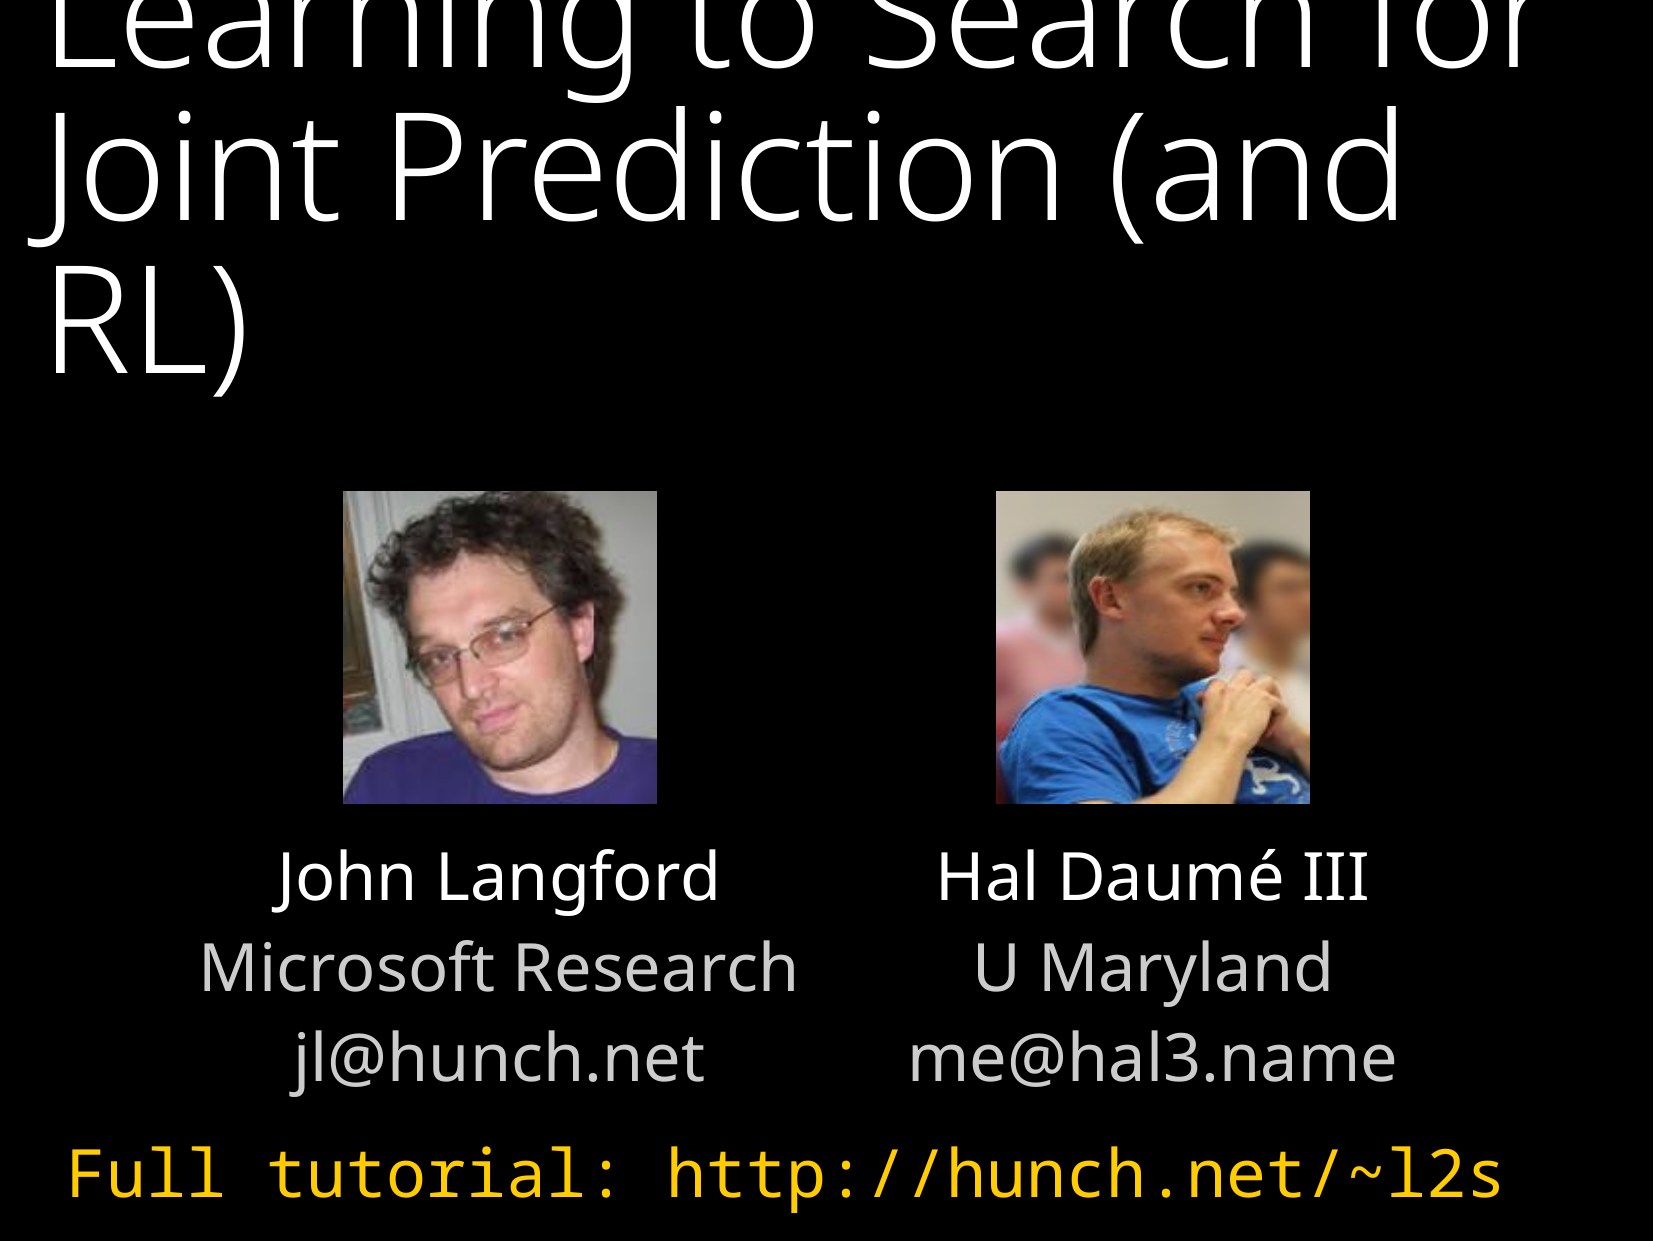

# Learning to Search for Joint Prediction (and RL)
John Langford
Microsoft Research
jl@hunch.net
Hal Daumé III
U Maryland
me@hal3.name
Full tutorial: http://hunch.net/~l2s